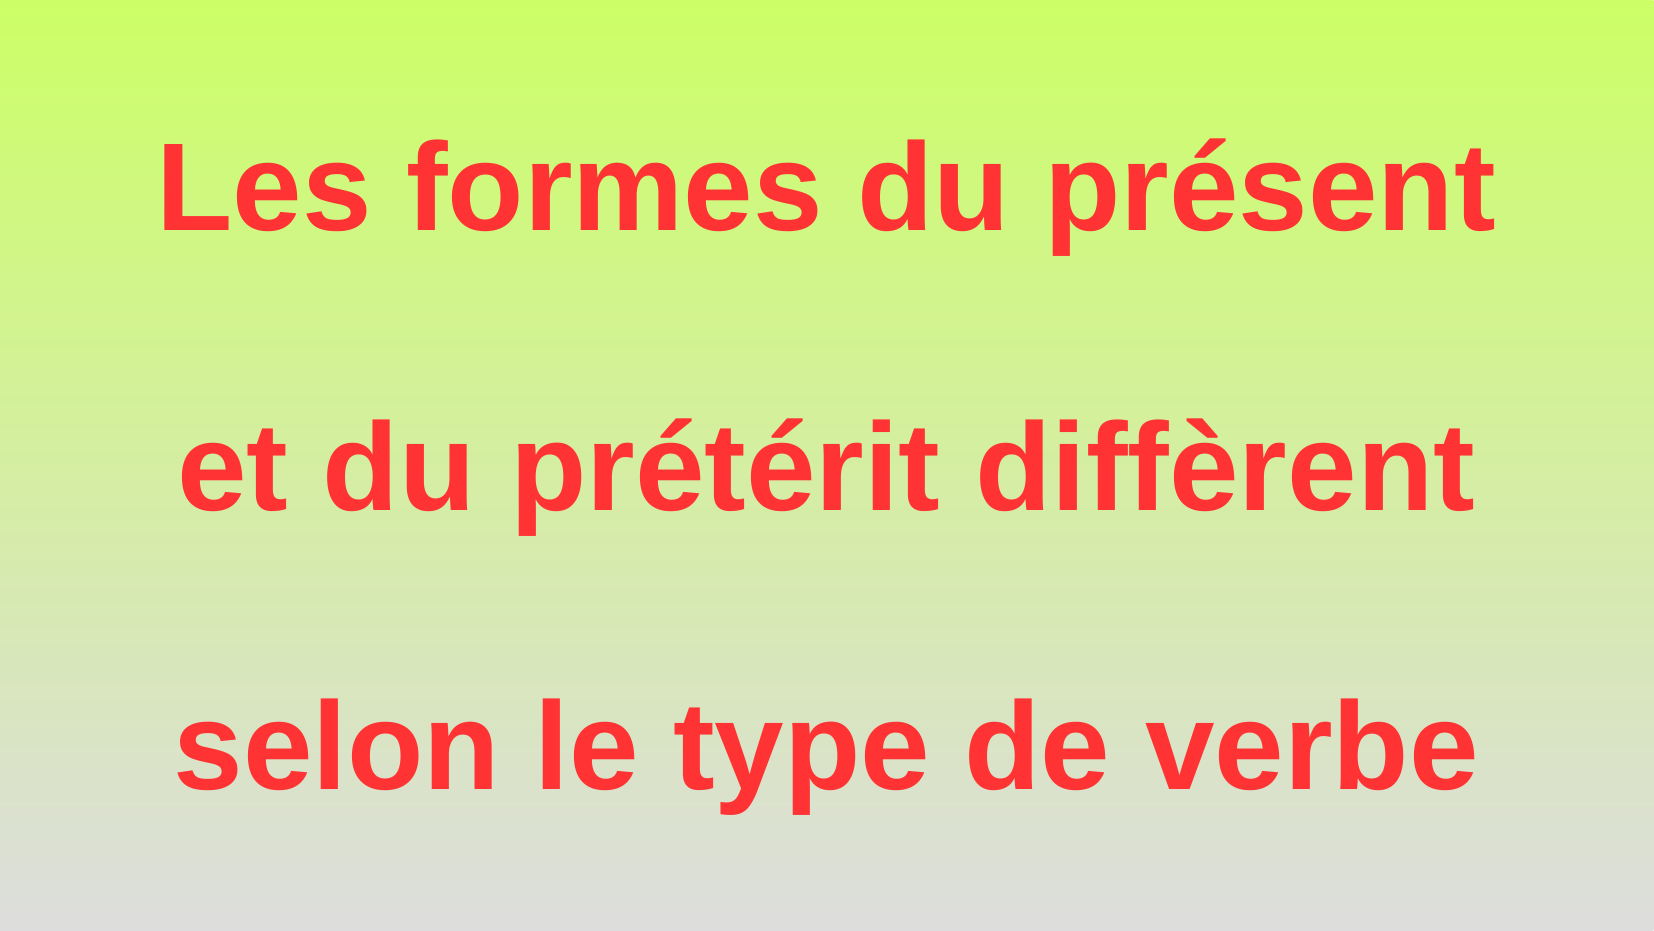

# Les formes du présent et du prétérit diffèrent selon le type de verbe